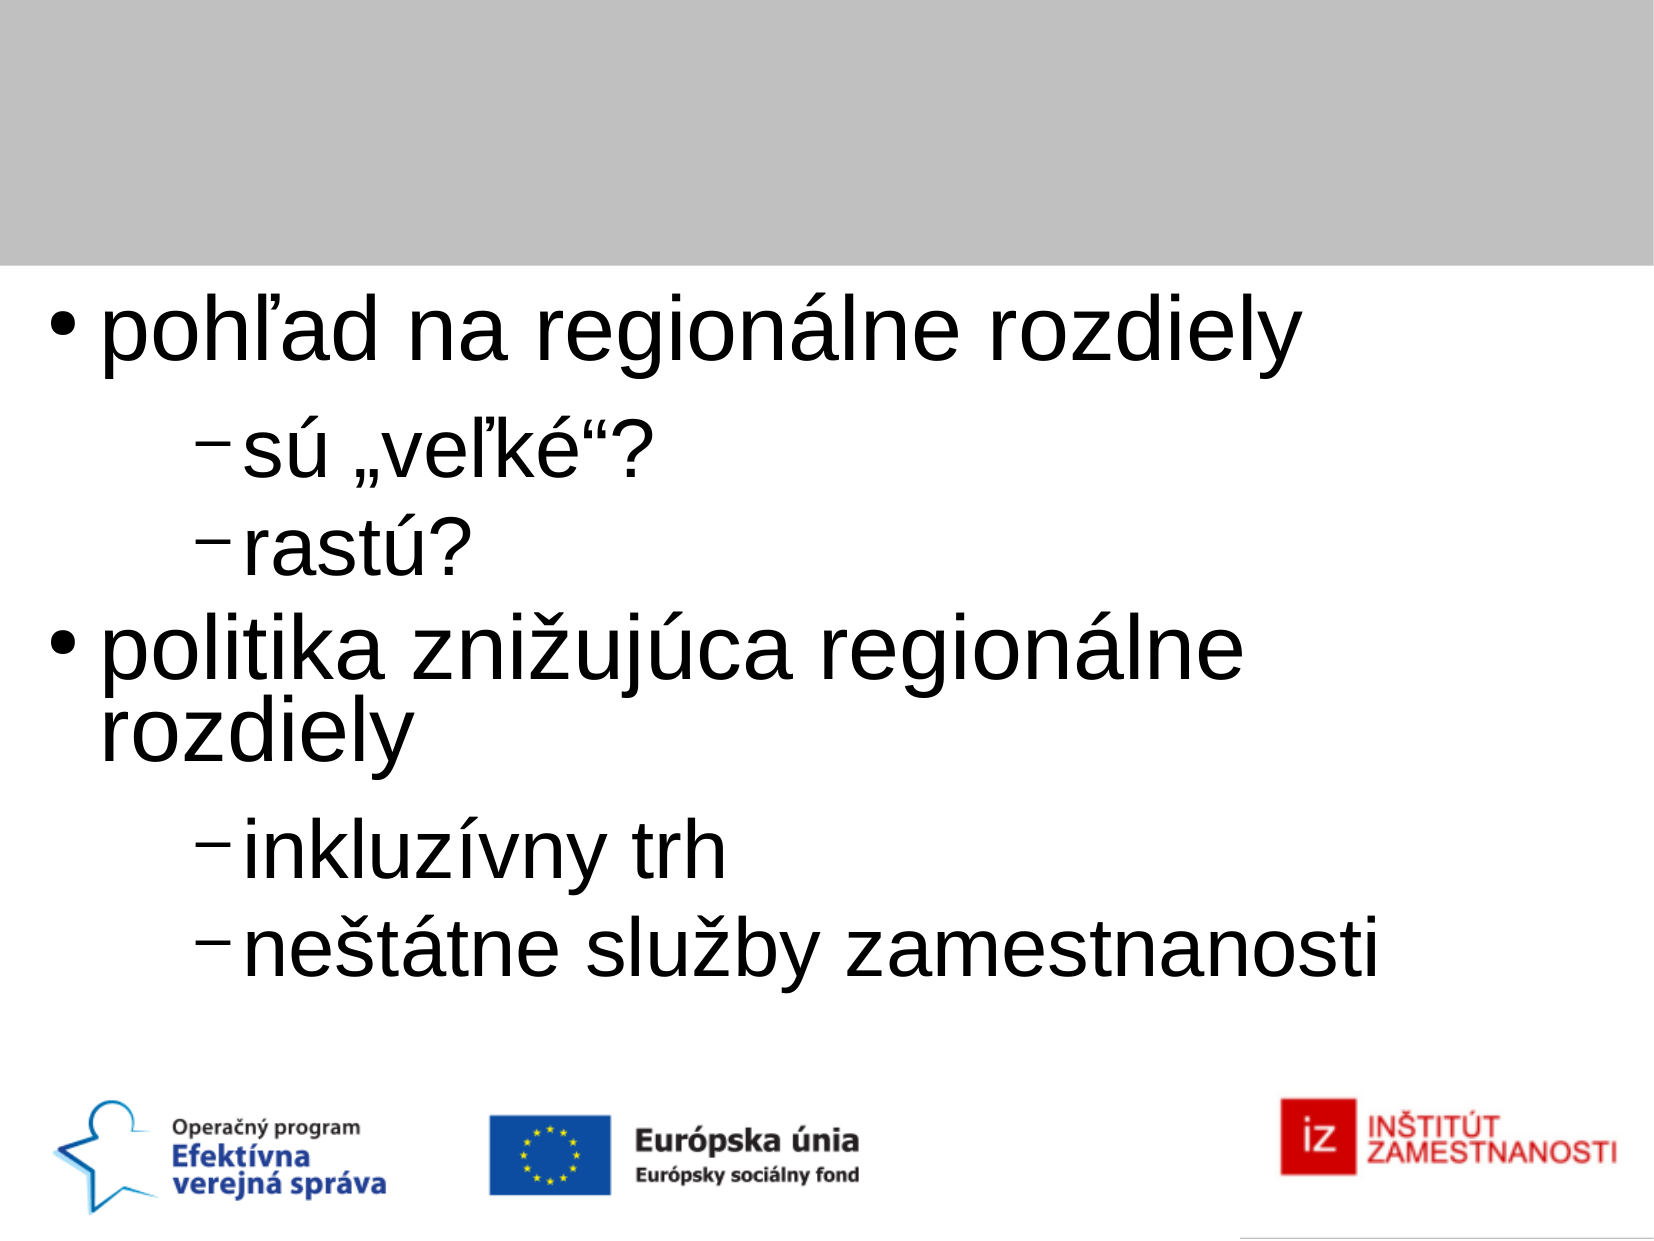

#
pohľad na regionálne rozdiely
sú „veľké“?
rastú?
politika znižujúca regionálne rozdiely
inkluzívny trh
neštátne služby zamestnanosti